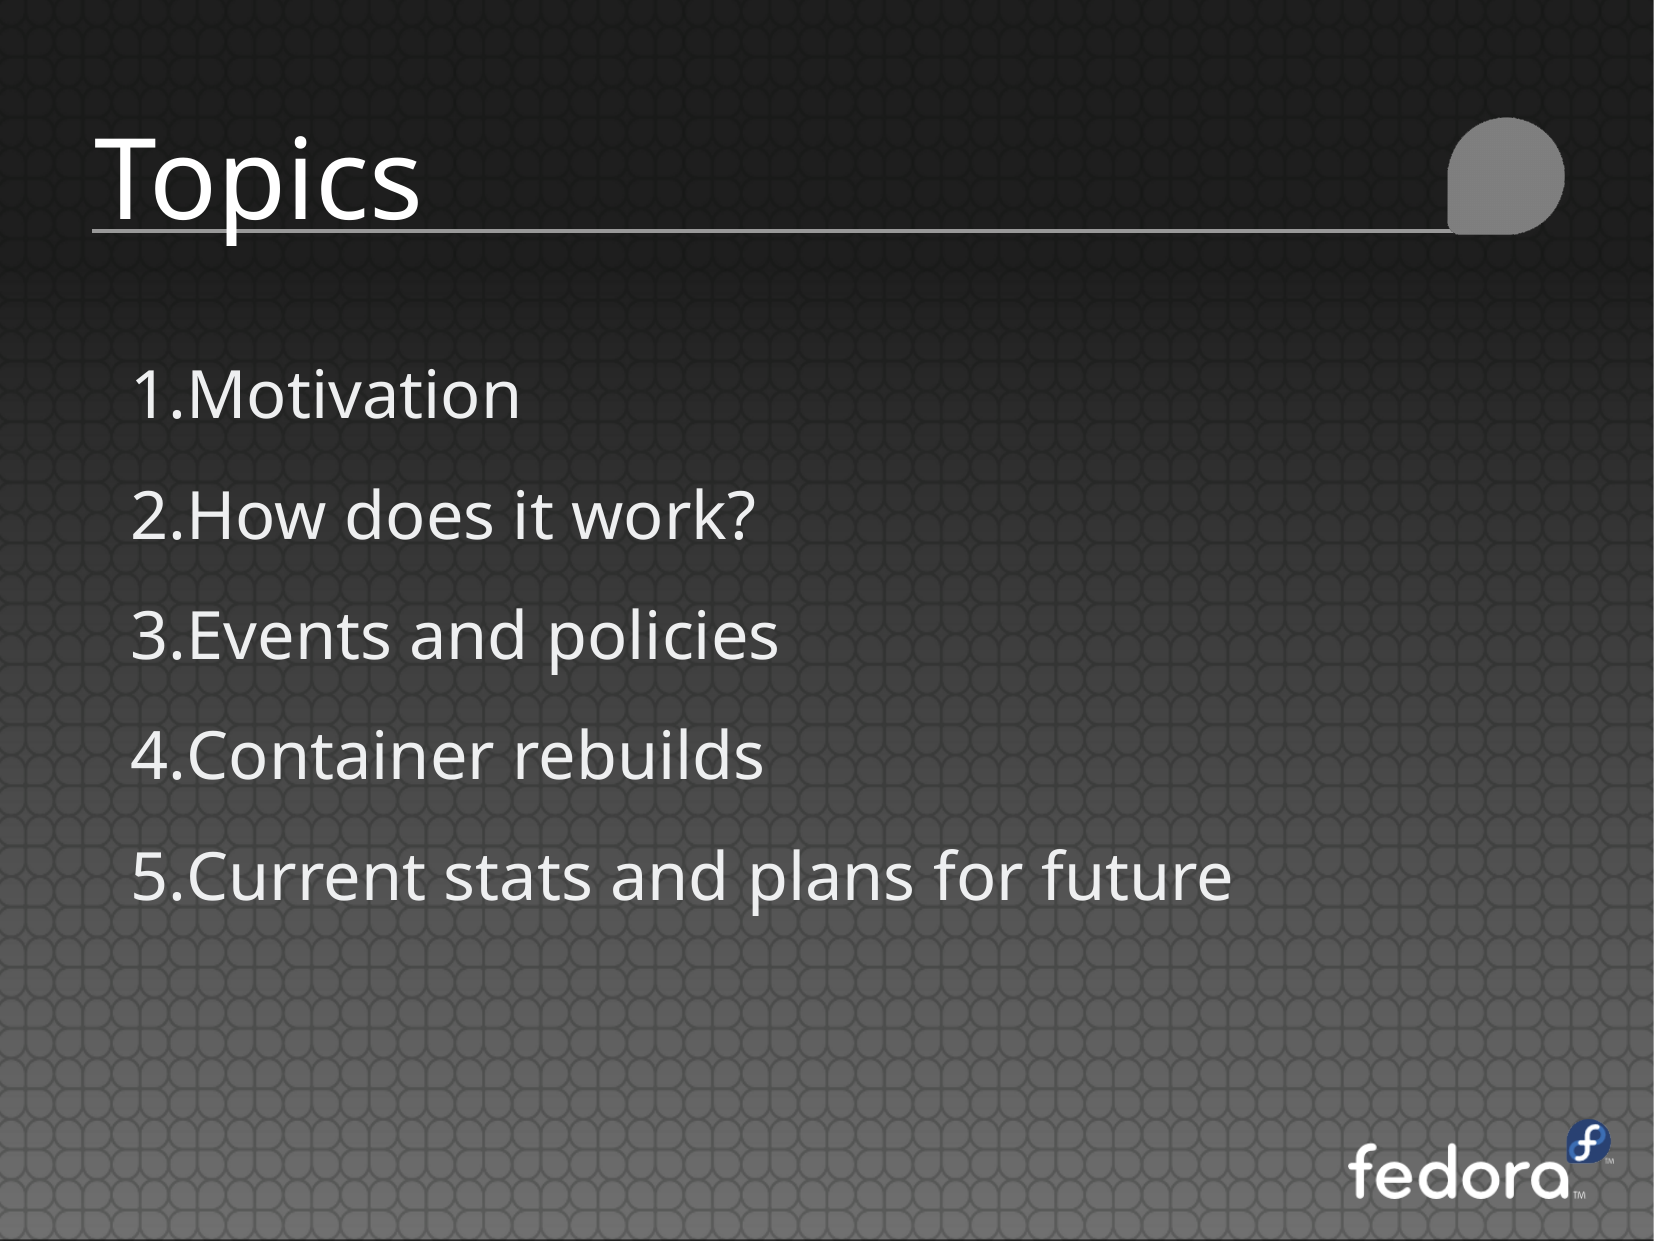

# Topics
Motivation
How does it work?
Events and policies
Container rebuilds
Current stats and plans for future